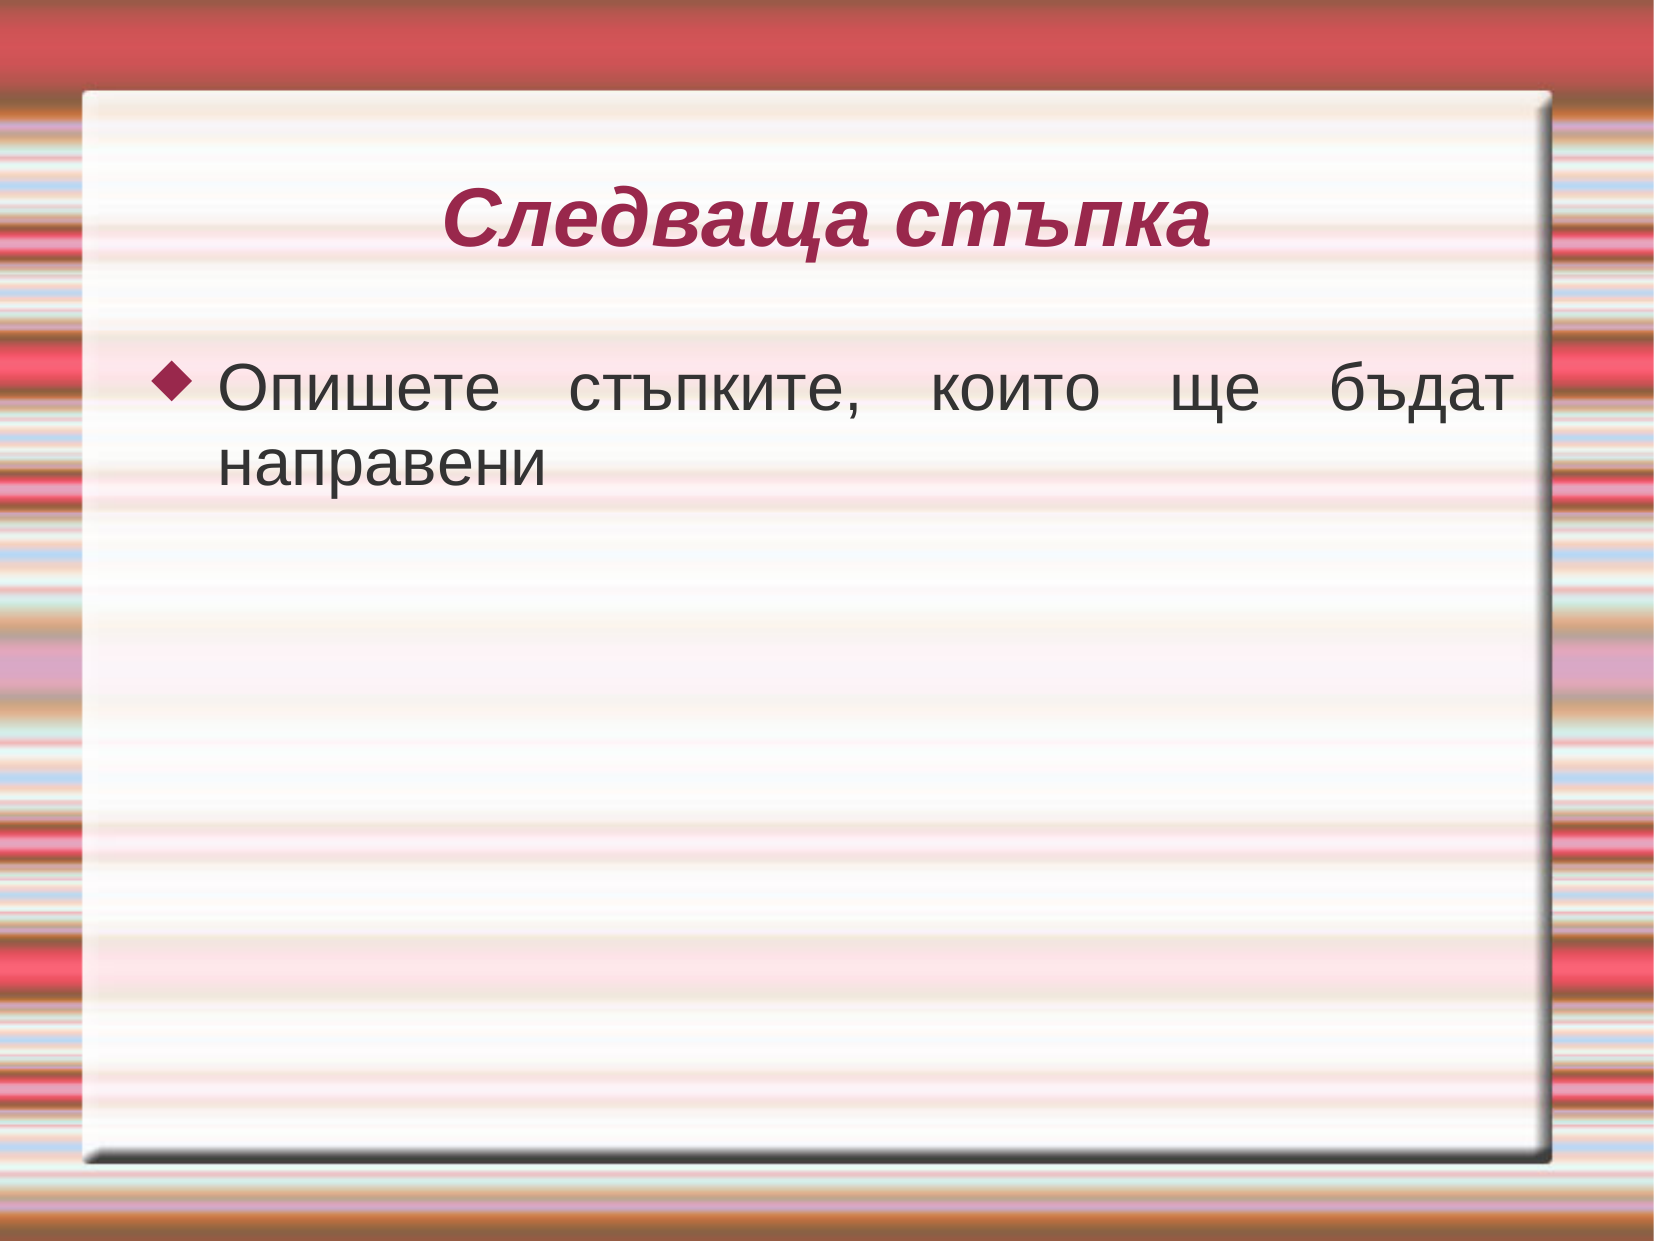

# Следваща стъпка
Опишете стъпките, които ще бъдат направени